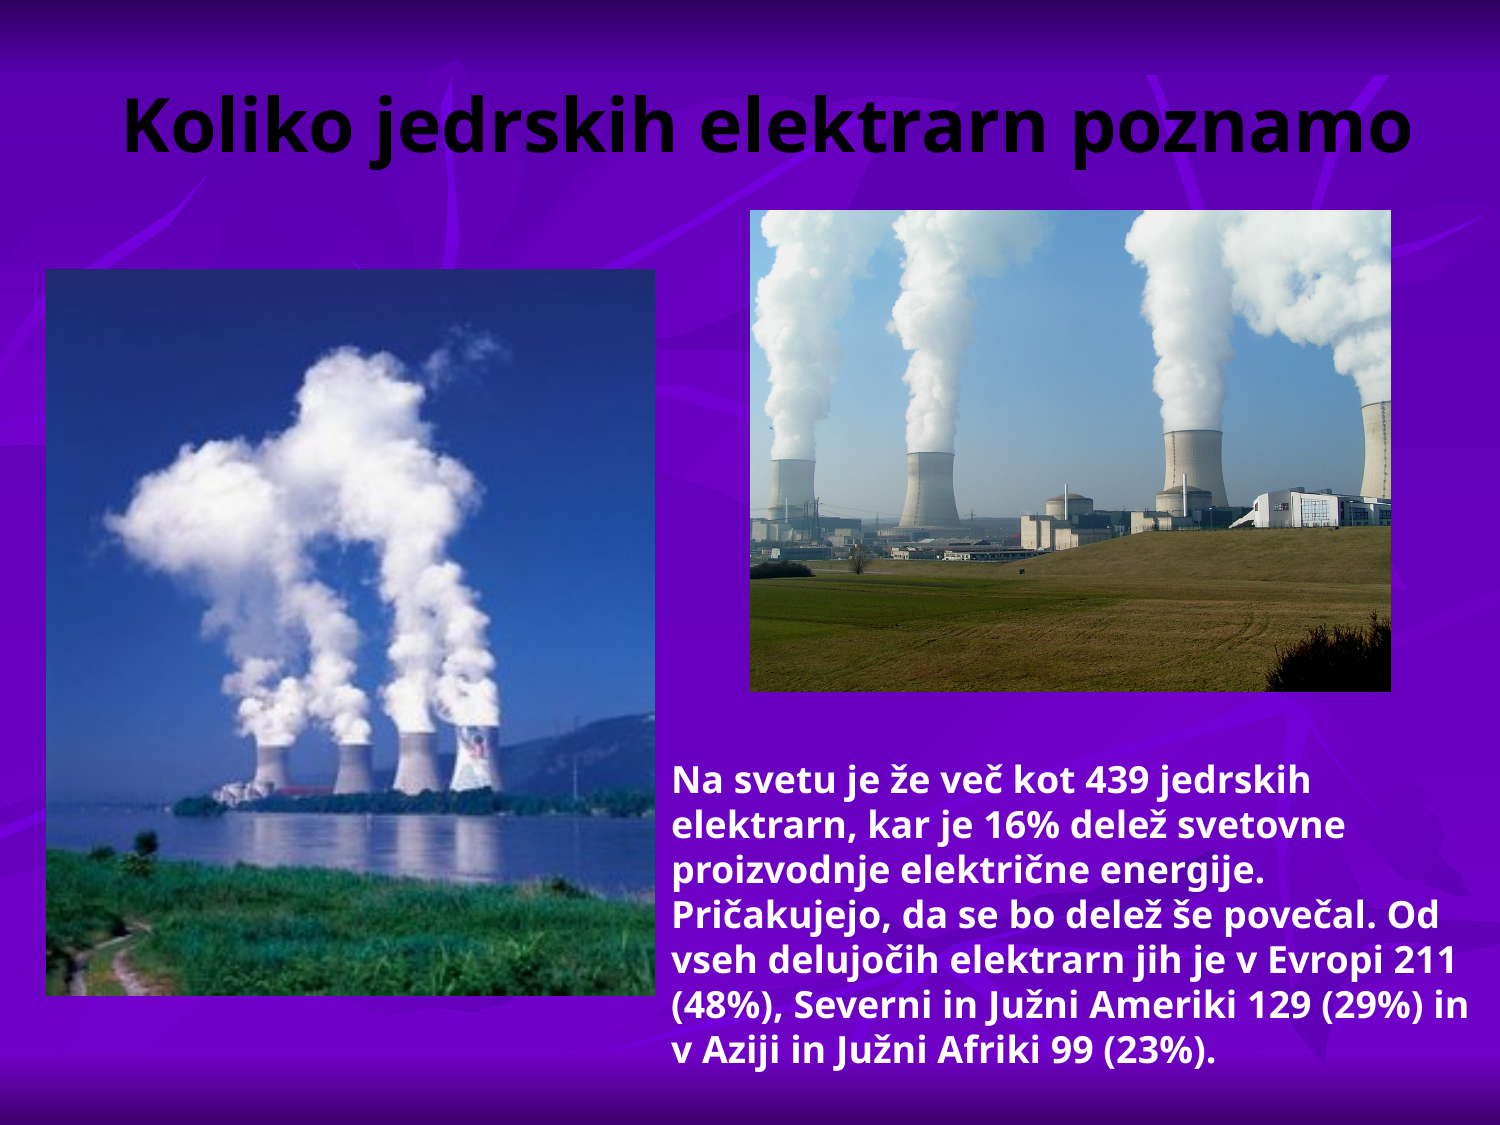

Koliko jedrskih elektrarn poznamo
Na svetu je že več kot 439 jedrskih elektrarn, kar je 16% delež svetovne proizvodnje električne energije. Pričakujejo, da se bo delež še povečal. Od vseh delujočih elektrarn jih je v Evropi 211 (48%), Severni in Južni Ameriki 129 (29%) in v Aziji in Južni Afriki 99 (23%).